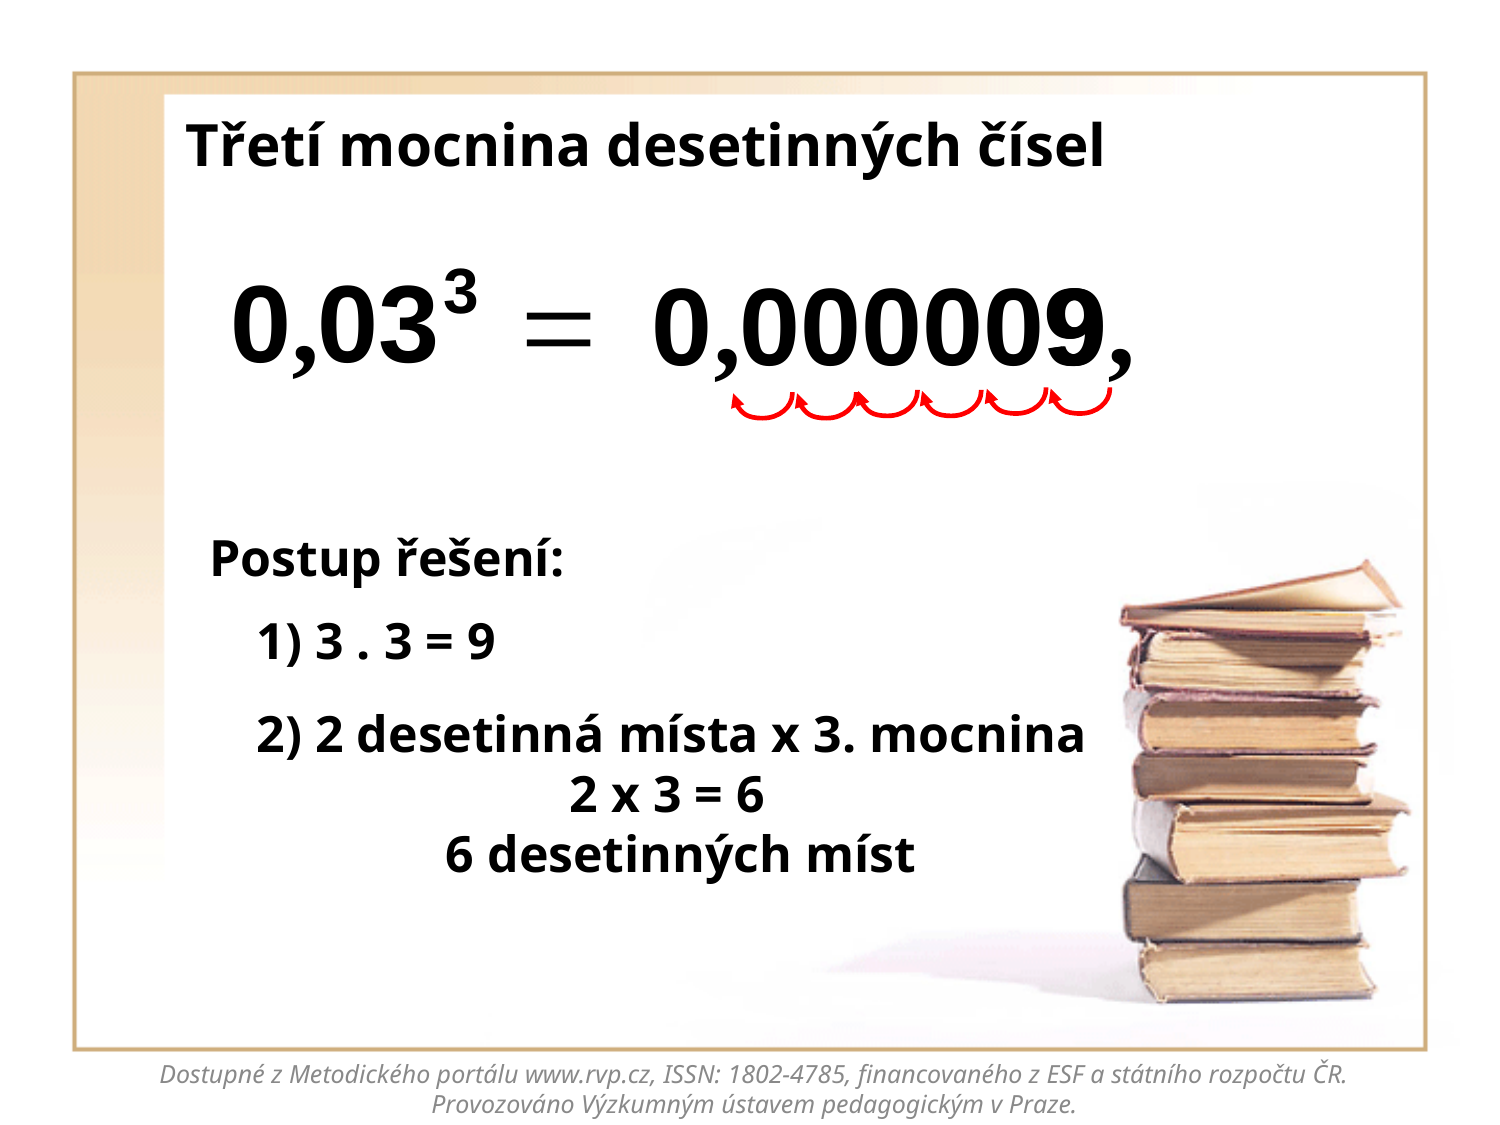

Třetí mocnina desetinných čísel
Postup řešení:
1) 3 . 3 = 9
2) 2 desetinná místa x 3. mocnina
 	 2 x 3 = 6
 	 6 desetinných míst